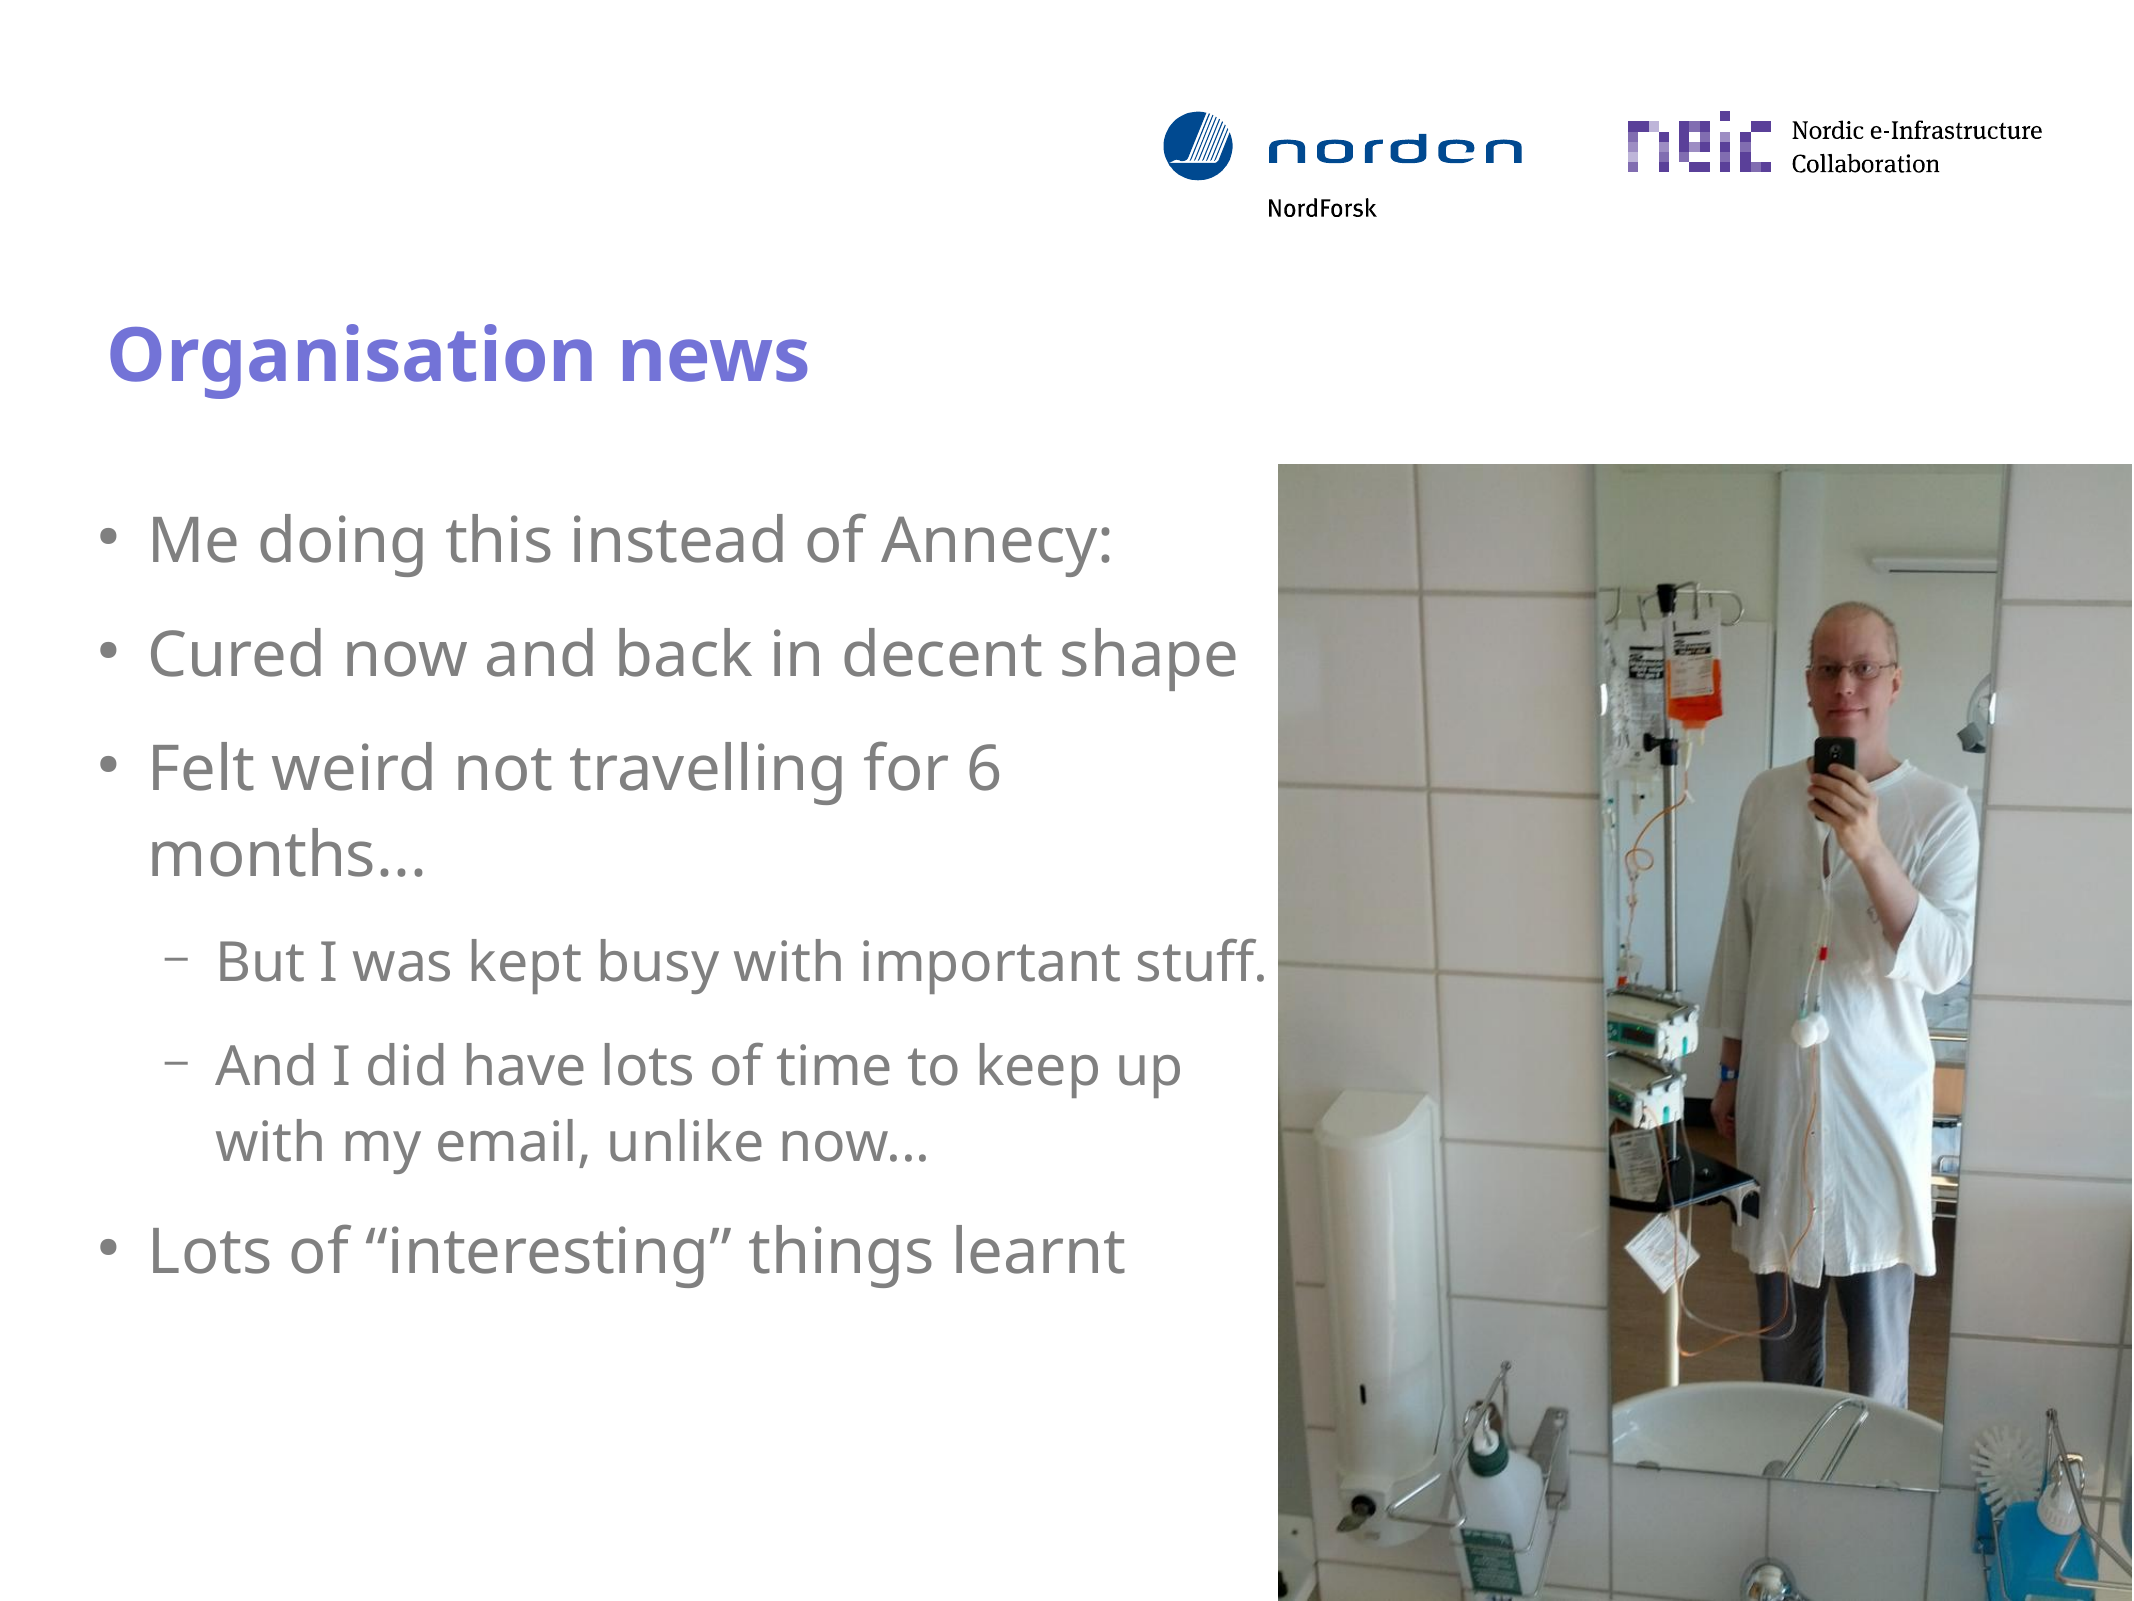

# Organisation news
Me doing this instead of Annecy:
Cured now and back in decent shape
Felt weird not travelling for 6 months...
But I was kept busy with important stuff.
And I did have lots of time to keep up with my email, unlike now...
Lots of “interesting” things learnt
5